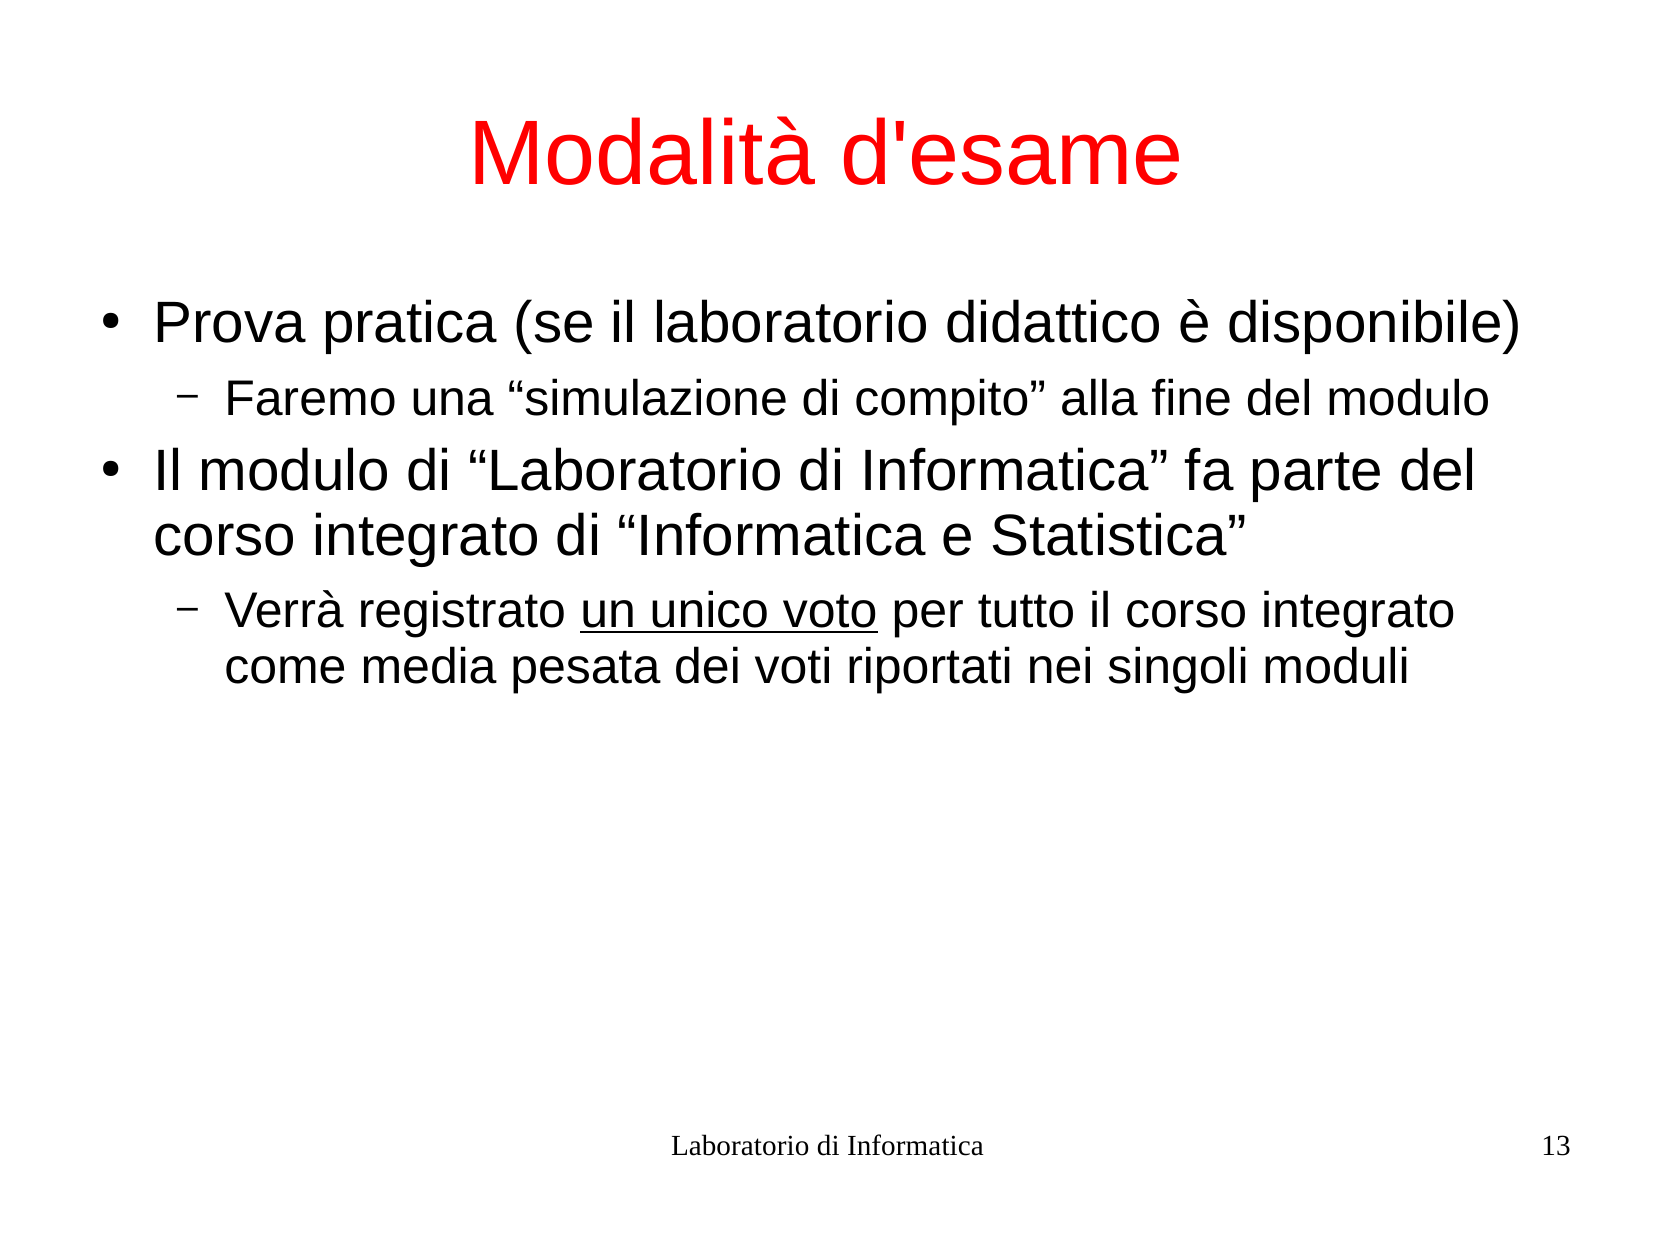

# Modalità d'esame
Prova pratica (se il laboratorio didattico è disponibile)
Faremo una “simulazione di compito” alla fine del modulo
Il modulo di “Laboratorio di Informatica” fa parte del corso integrato di “Informatica e Statistica”
Verrà registrato un unico voto per tutto il corso integrato come media pesata dei voti riportati nei singoli moduli
Laboratorio di Informatica
13